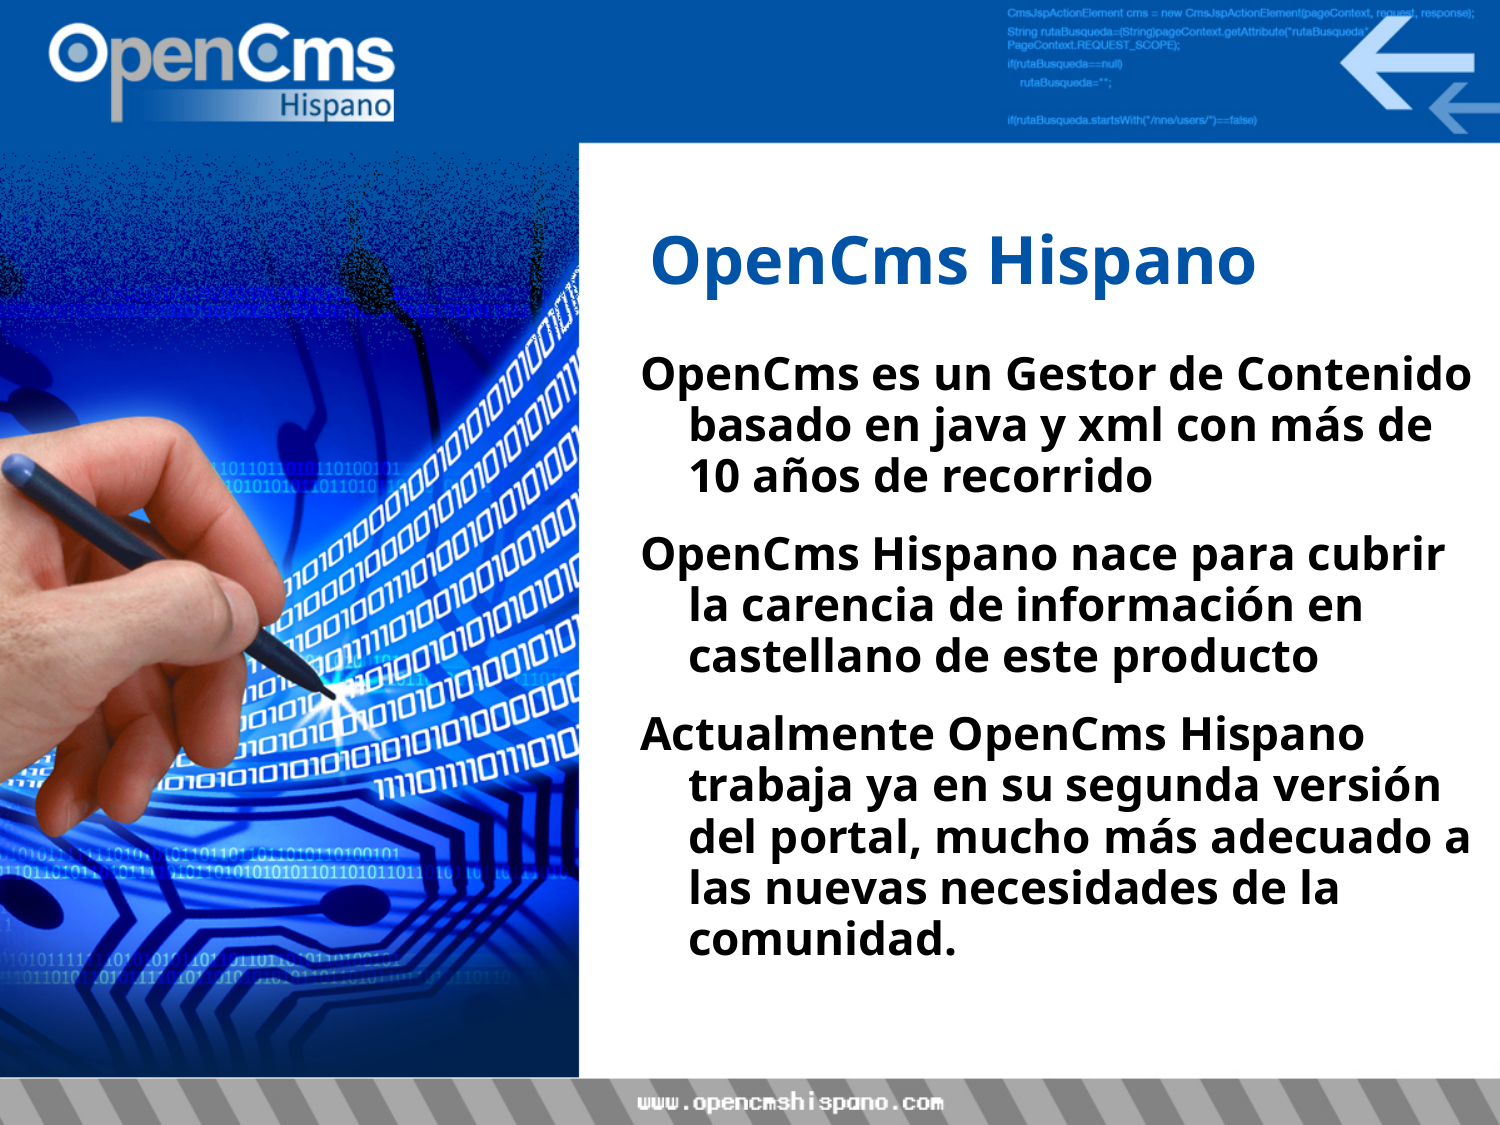

OpenCms Hispano
OpenCms es un Gestor de Contenido basado en java y xml con más de 10 años de recorrido
OpenCms Hispano nace para cubrir la carencia de información en castellano de este producto
Actualmente OpenCms Hispano trabaja ya en su segunda versión del portal, mucho más adecuado a las nuevas necesidades de la comunidad.